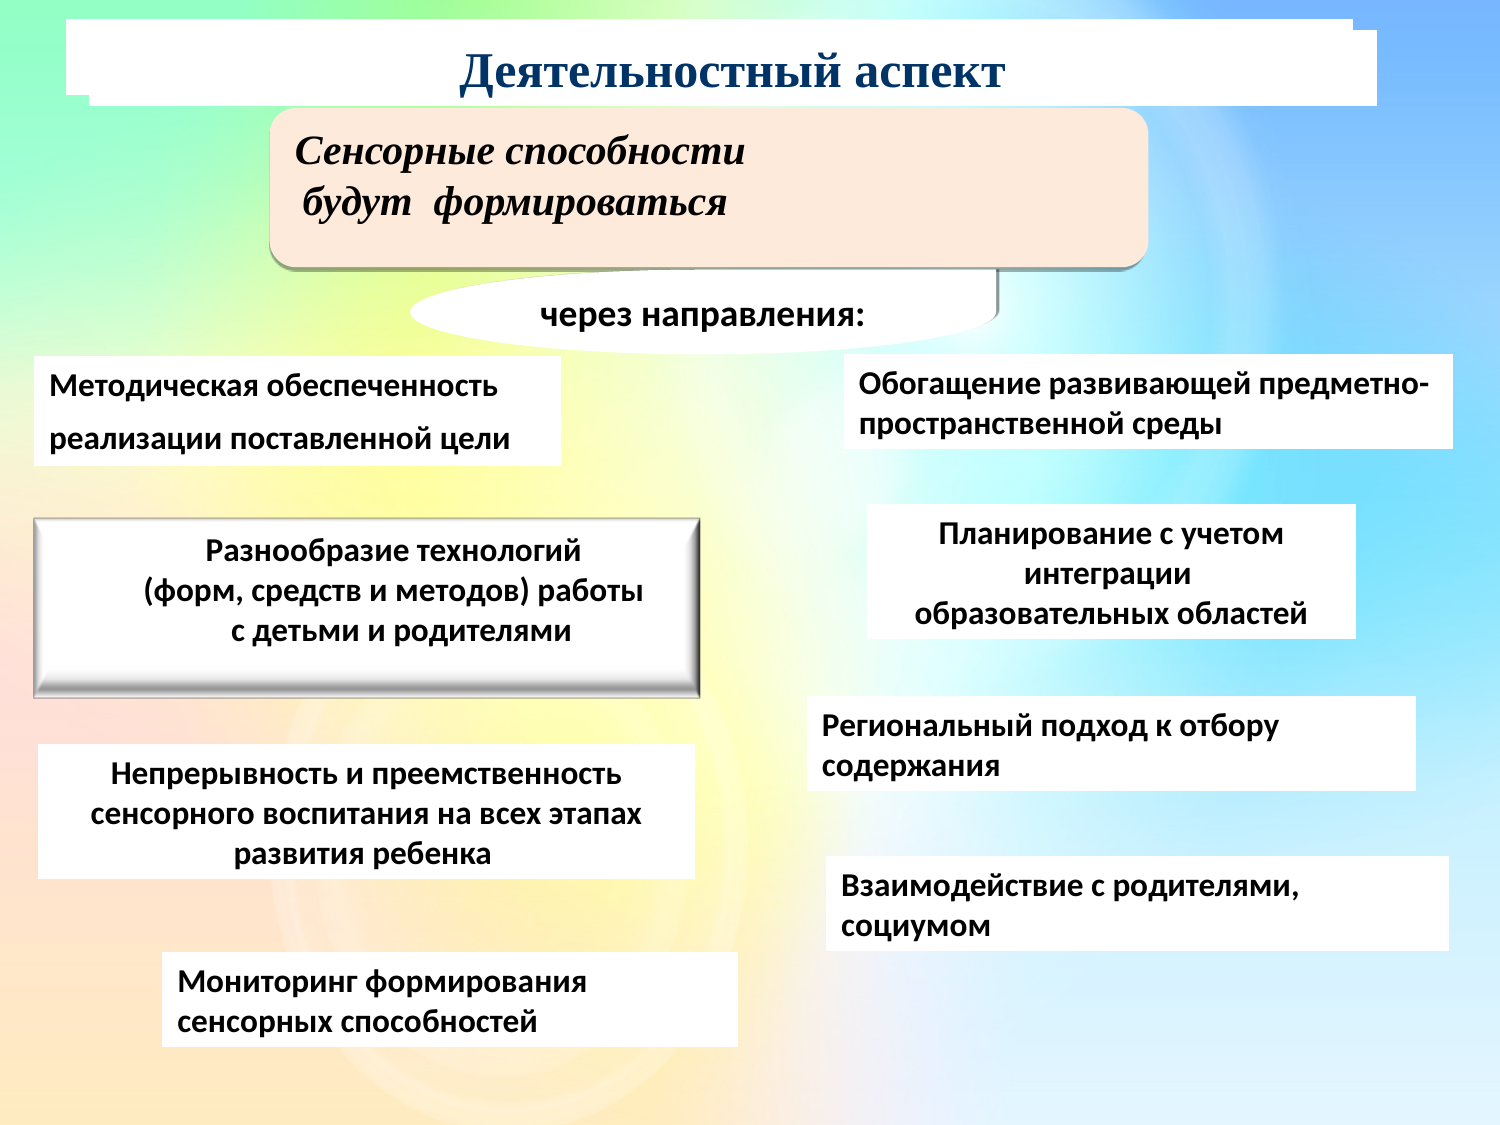

Деятельностный аспект
Сенсорные способности
 будут формироваться
через направления:
Обогащение развивающей предметно-
пространственной среды
Методическая обеспеченность реализации поставленной цели
Планирование с учетом интеграции
образовательных областей
 Разнообразие технологий
 (форм, средств и методов) работы
 с детьми и родителями
Региональный подход к отбору содержания
Непрерывность и преемственность сенсорного воспитания на всех этапах развития ребенка
Взаимодействие с родителями,
социумом
Мониторинг формирования сенсорных способностей